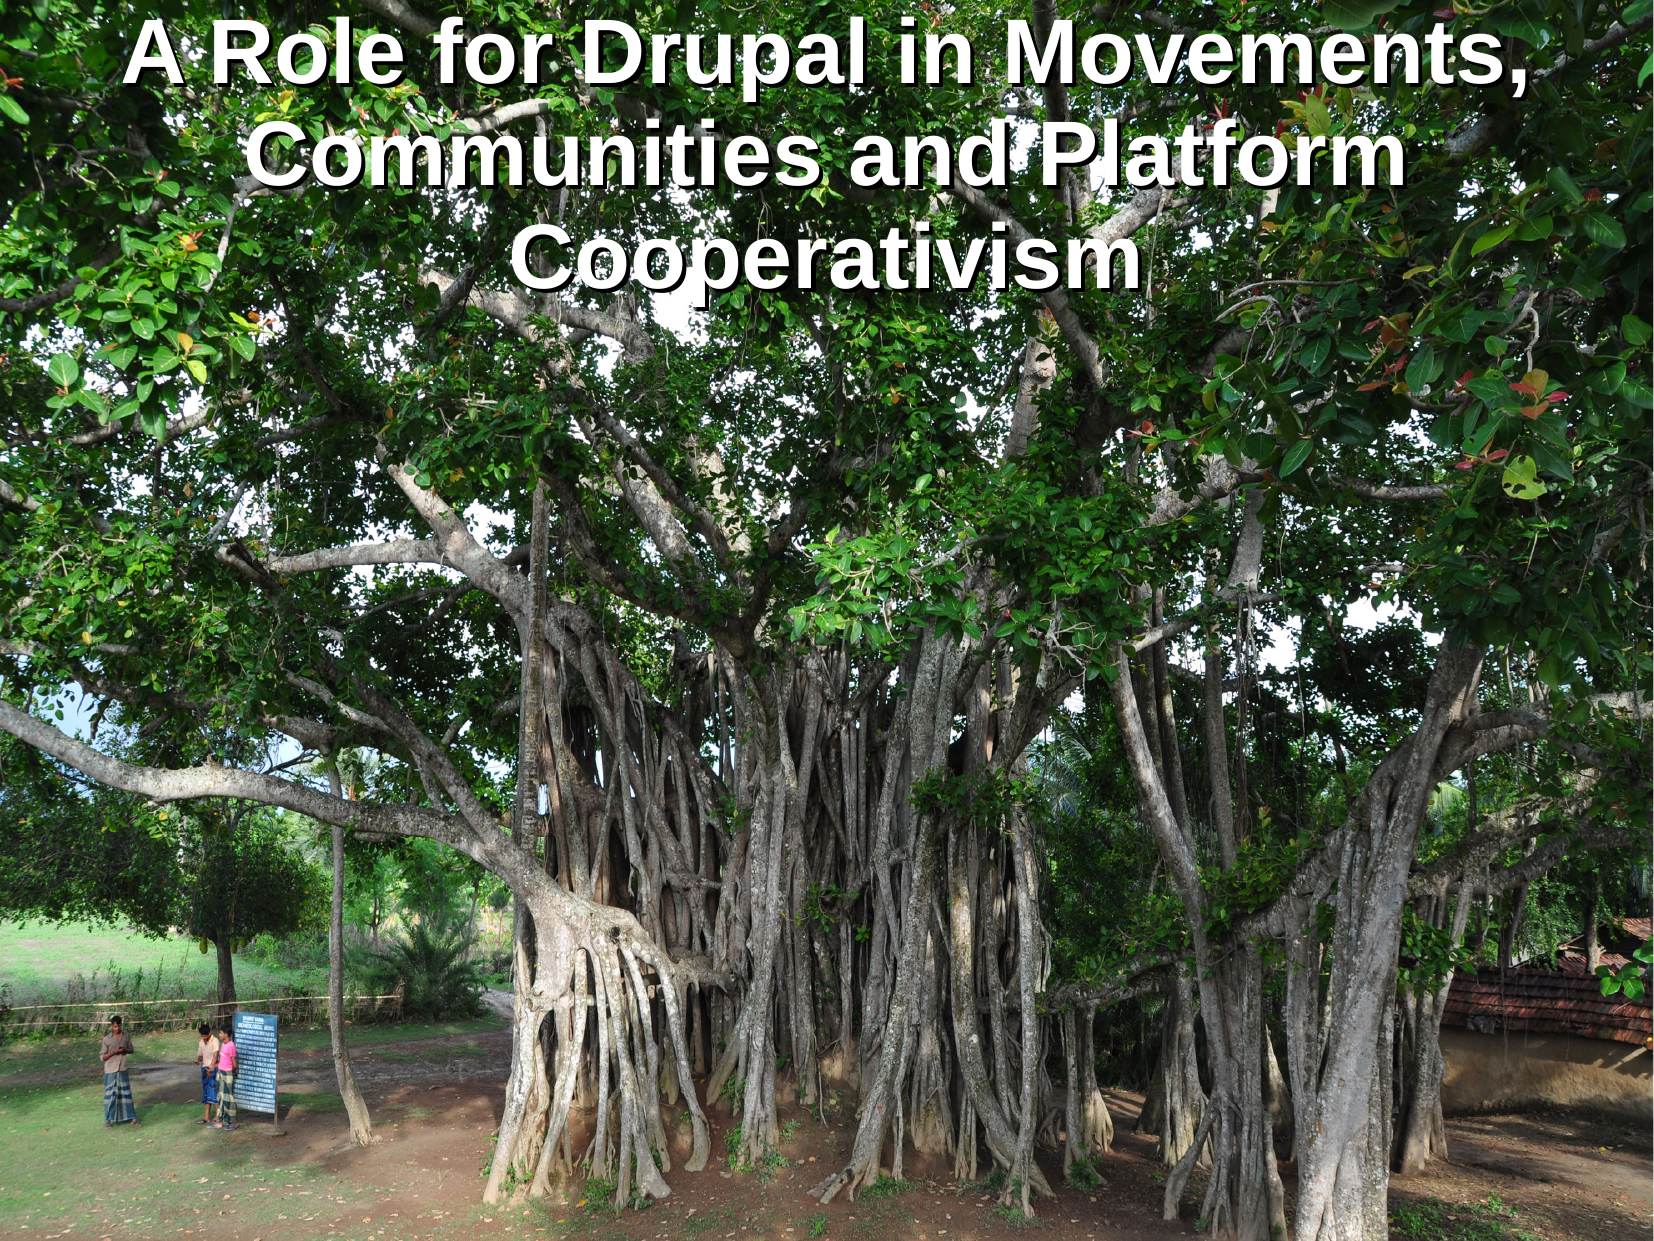

# A Role for Drupal in Movements, Communities and Platform Cooperativism